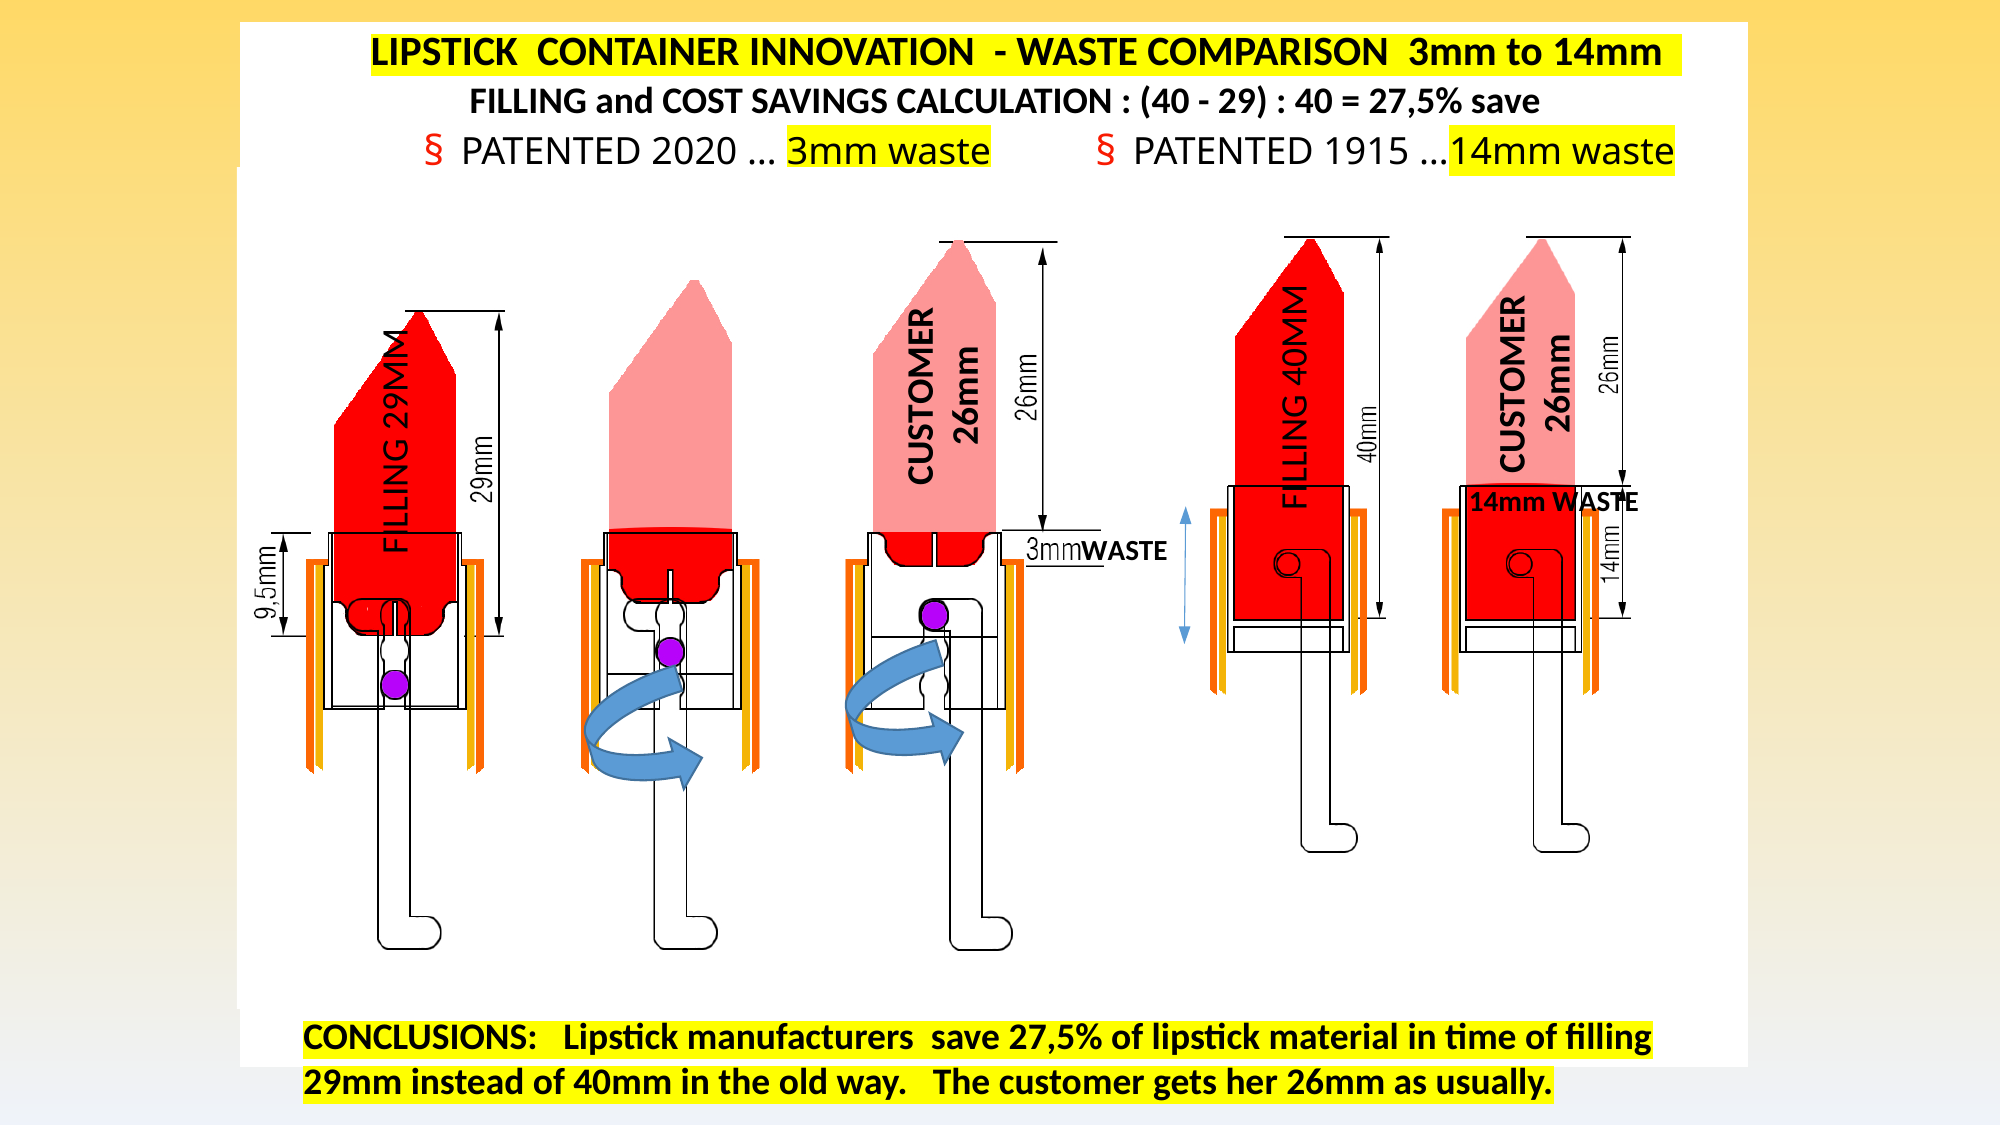

LIPSTICK CONTAINER INNOVATION - WASTE COMPARISON 3mm to 14mm
FILLING and COST SAVINGS CALCULATION : (40 - 29) : 40 = 27,5% save
PATENTED 2020 … 3mm waste
PATENTED 1915 …14mm waste
 CUSTOMER
 26mm
 CUSTOMER
 26mm
FILLING 40MM
FILLING 29MM
 14mm WASTE
 WASTE
CONCLUSIONS: Lipstick manufacturers save 27,5% of lipstick material in time of filling 29mm instead of 40mm in the old way. The customer gets her 26mm as usually.